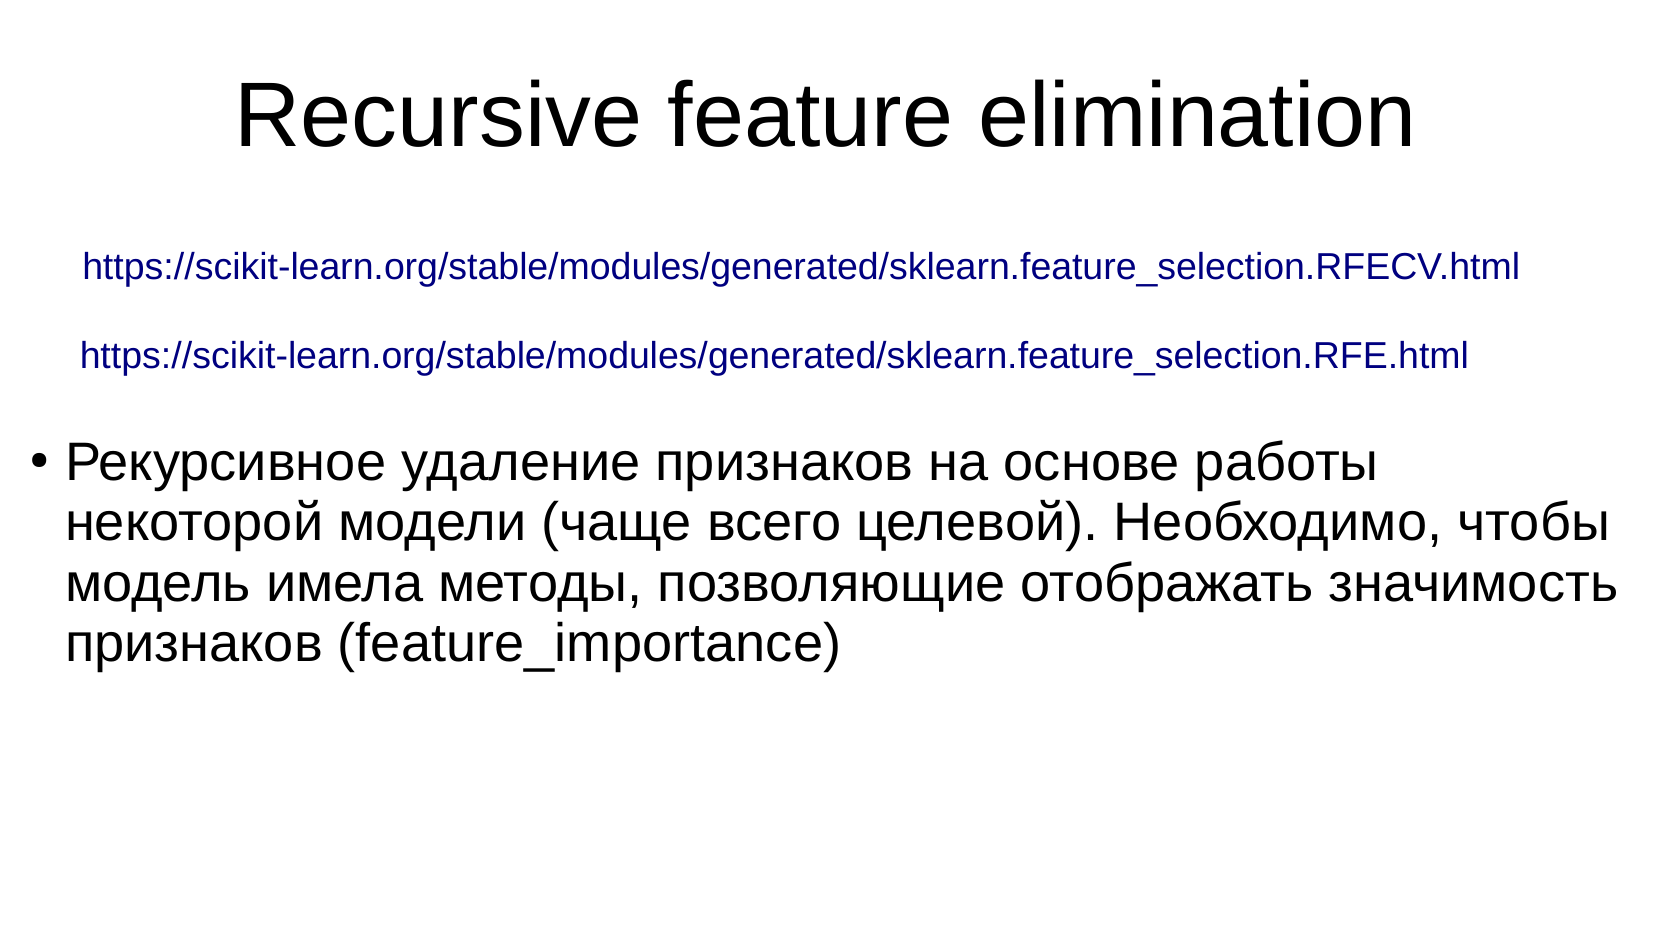

# Recursive feature elimination
Рекурсивное удаление признаков на основе работы некоторой модели (чаще всего целевой). Необходимо, чтобы модель имела методы, позволяющие отображать значимость признаков (feature_importance)
https://scikit-learn.org/stable/modules/generated/sklearn.feature_selection.RFECV.html
https://scikit-learn.org/stable/modules/generated/sklearn.feature_selection.RFE.html